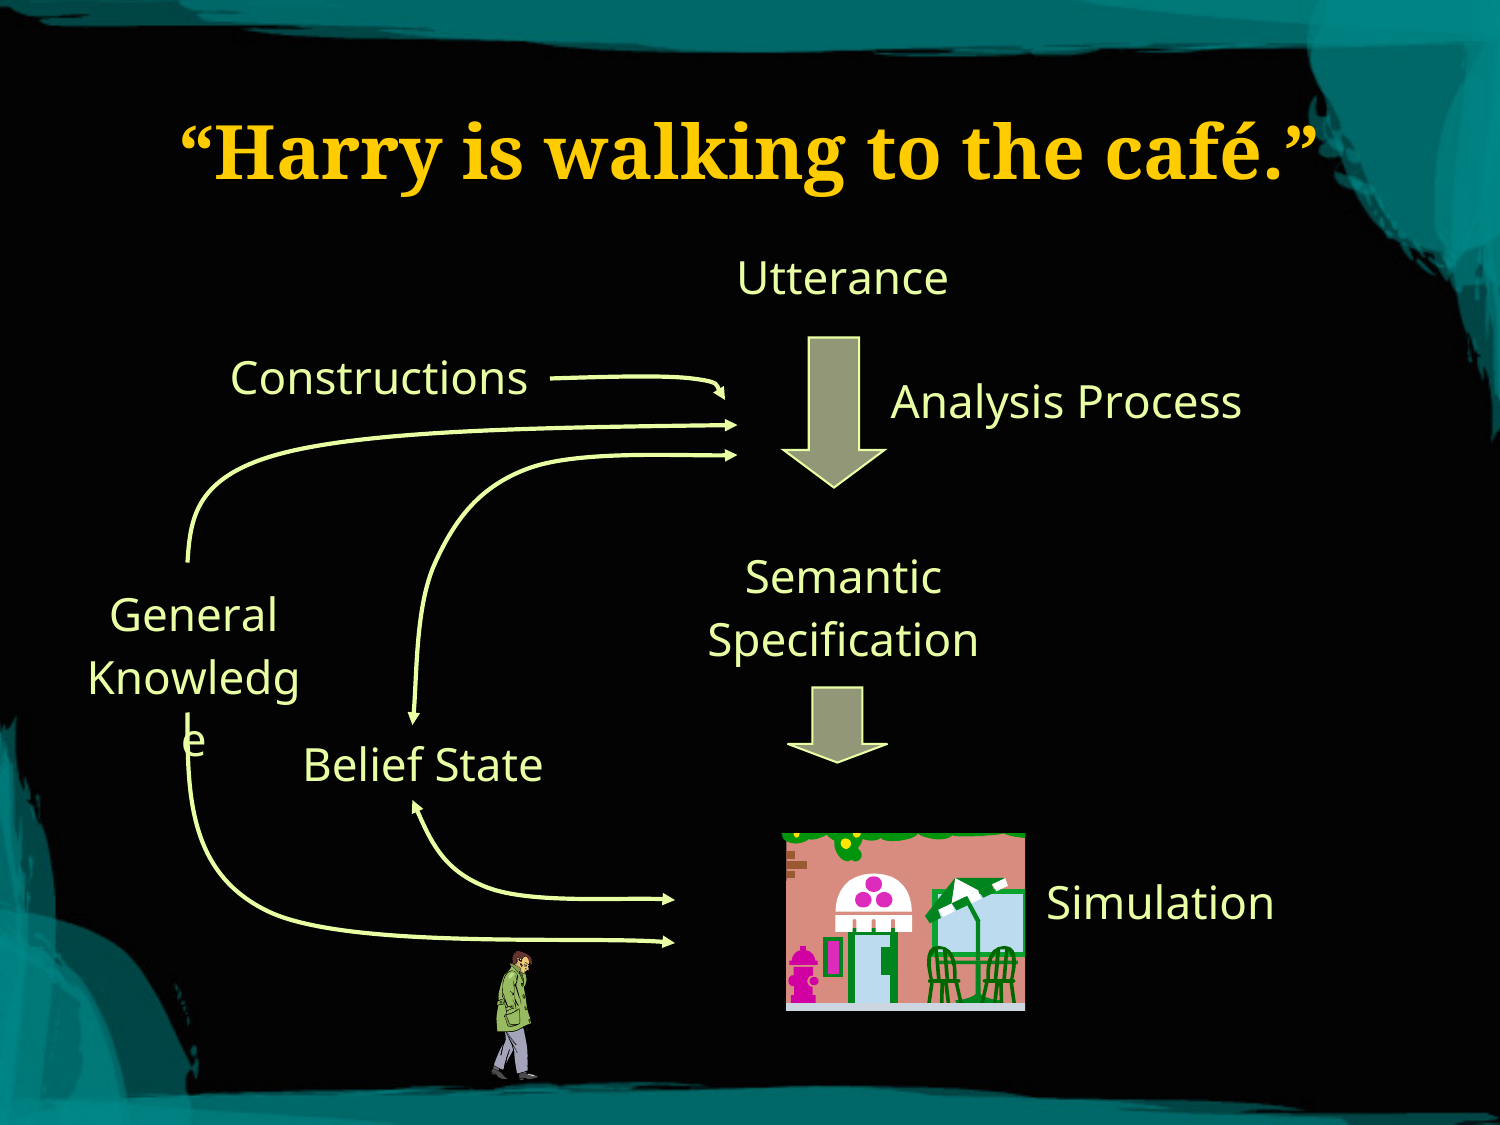

# “Harry is walking to the café.”
Utterance
Constructions
Analysis Process
Semantic
Specification
General Knowledge
Belief State
Simulation